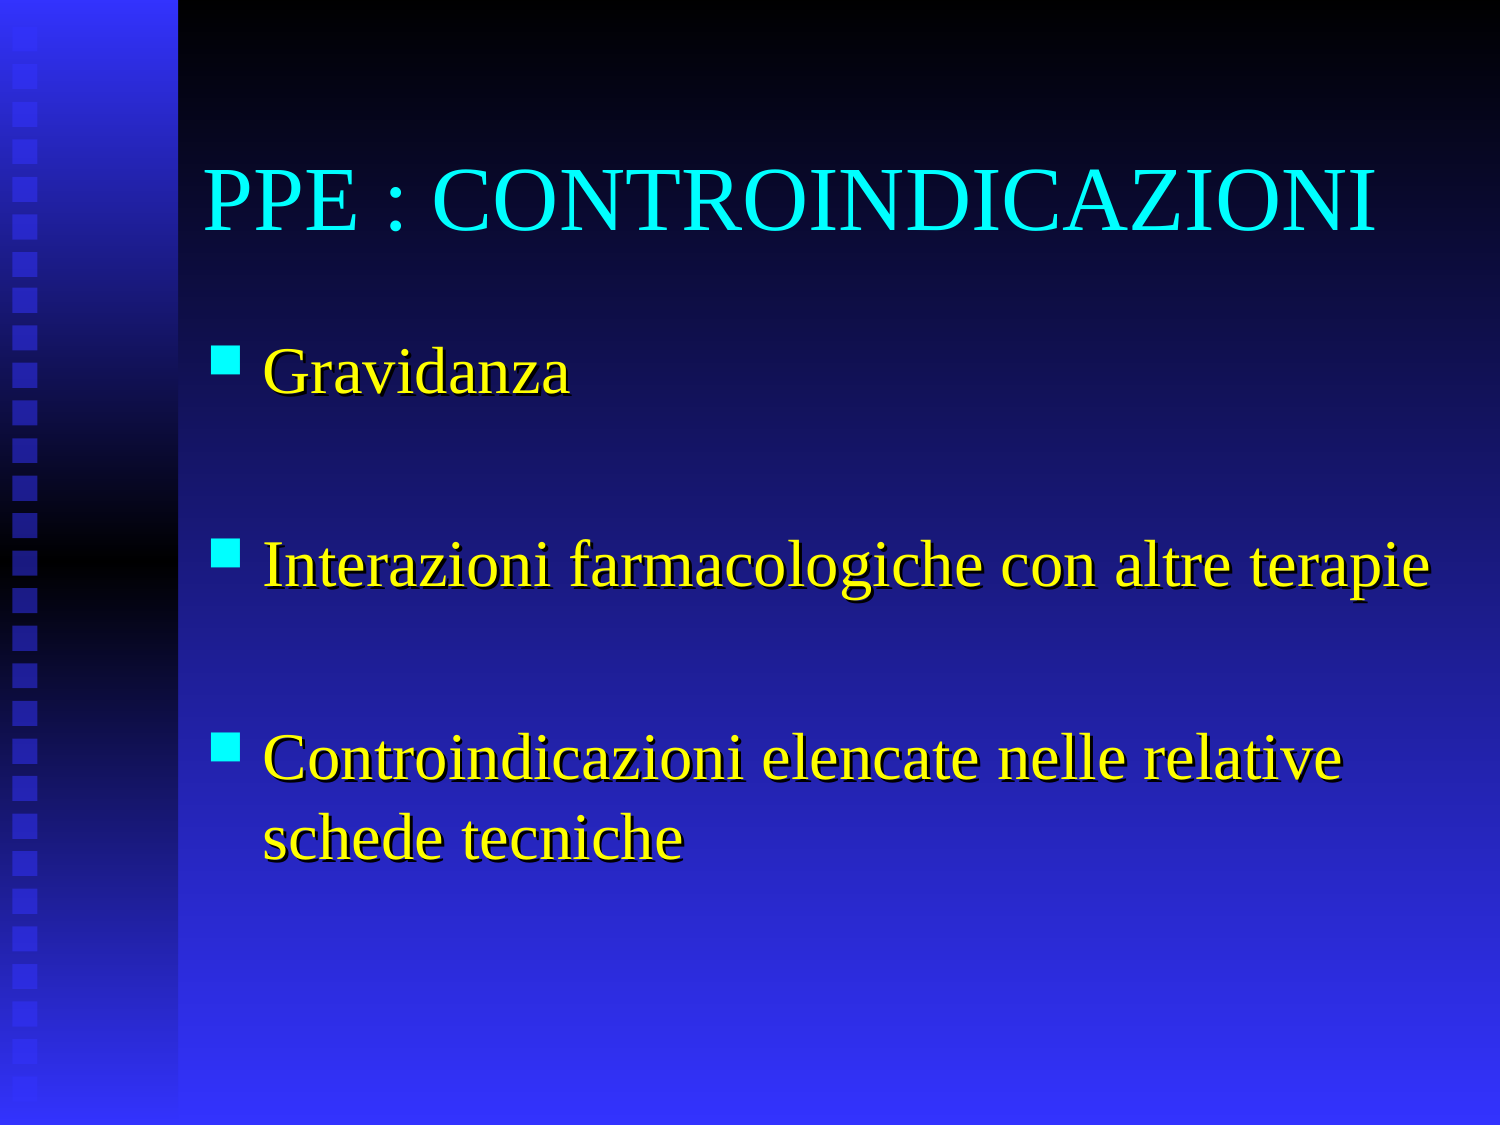

PPE : CONTROINDICAZIONI
Gravidanza
Interazioni farmacologiche con altre terapie
Controindicazioni elencate nelle relative schede tecniche